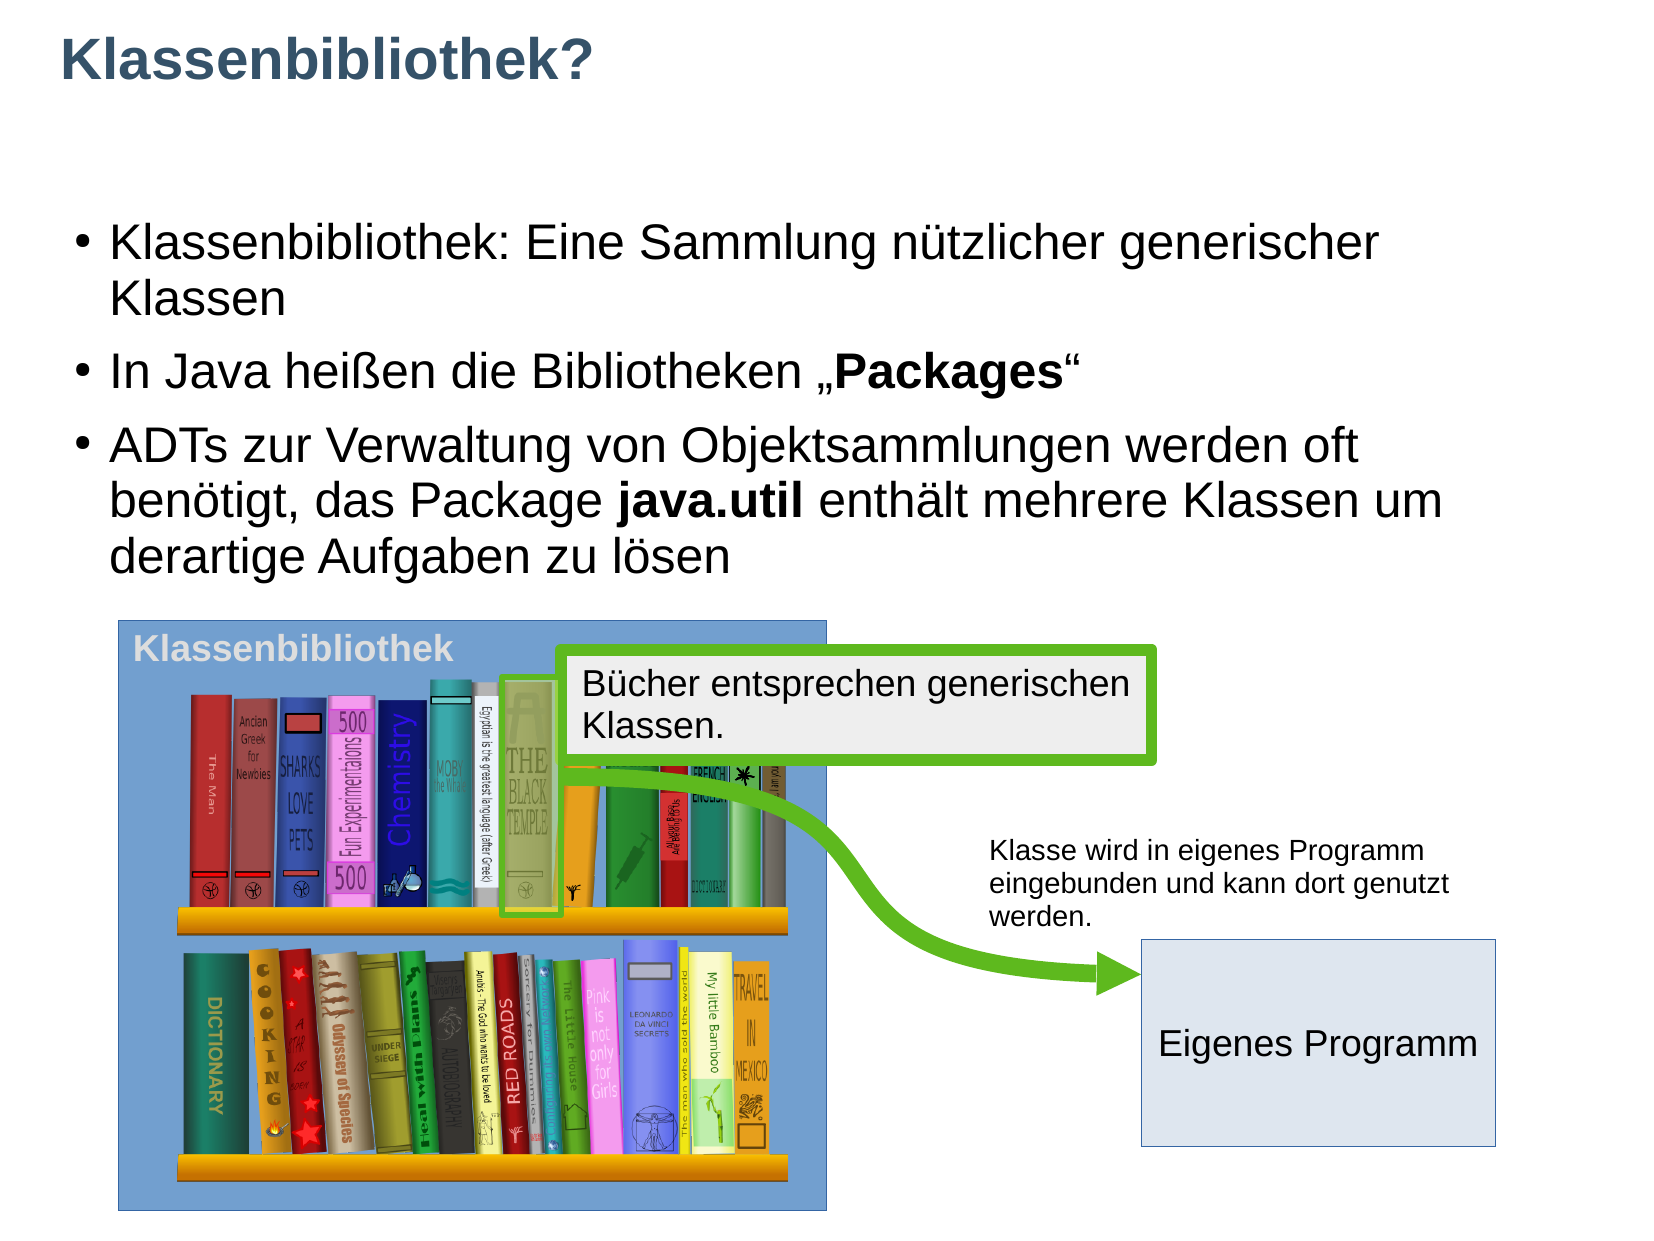

Klassenbibliothek?
Klassenbibliothek: Eine Sammlung nützlicher generischer Klassen
In Java heißen die Bibliotheken „Packages“
ADTs zur Verwaltung von Objektsammlungen werden oft benötigt, das Package java.util enthält mehrere Klassen um derartige Aufgaben zu lösen
Klassenbibliothek
Bücher entsprechen generischen Klassen.
Klasse wird in eigenes Programm
eingebunden und kann dort genutzt
werden.
Eigenes Programm